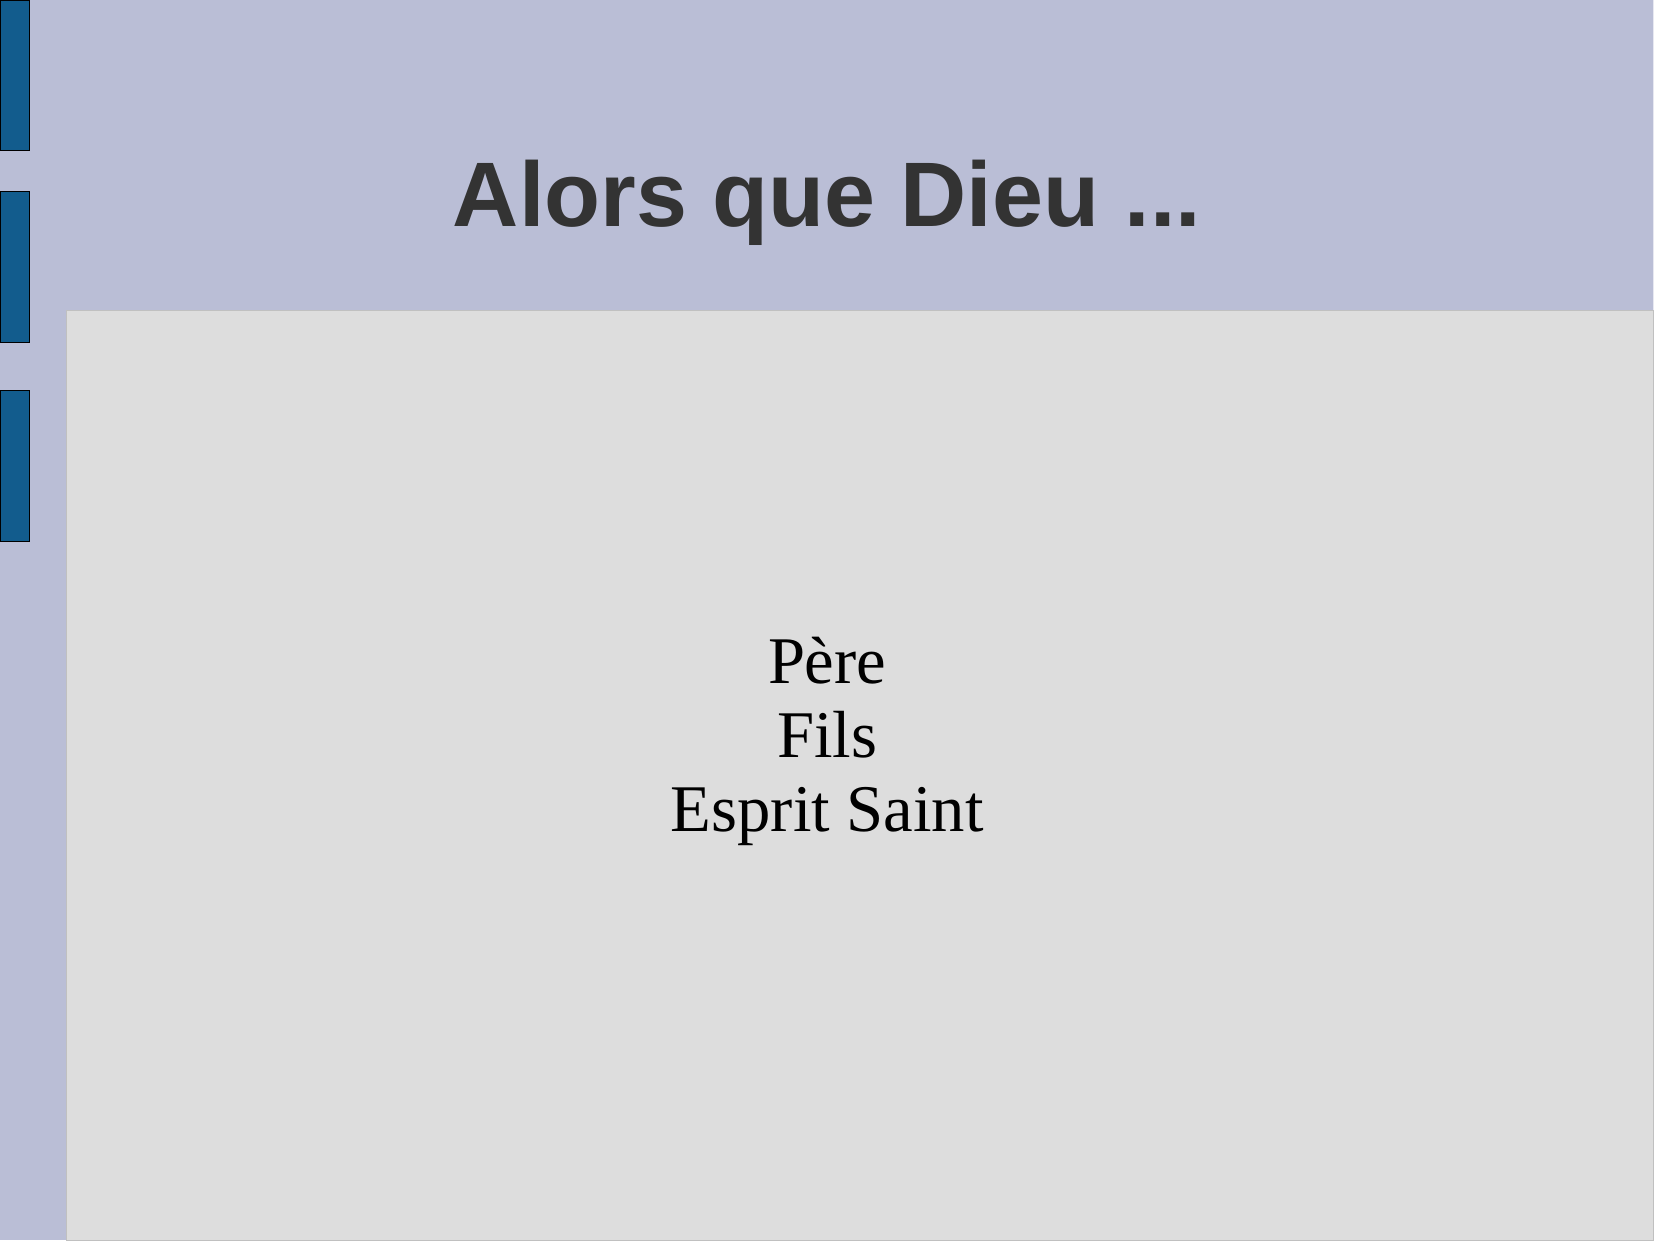

# Alors que Dieu ...
Père
Fils
Esprit Saint